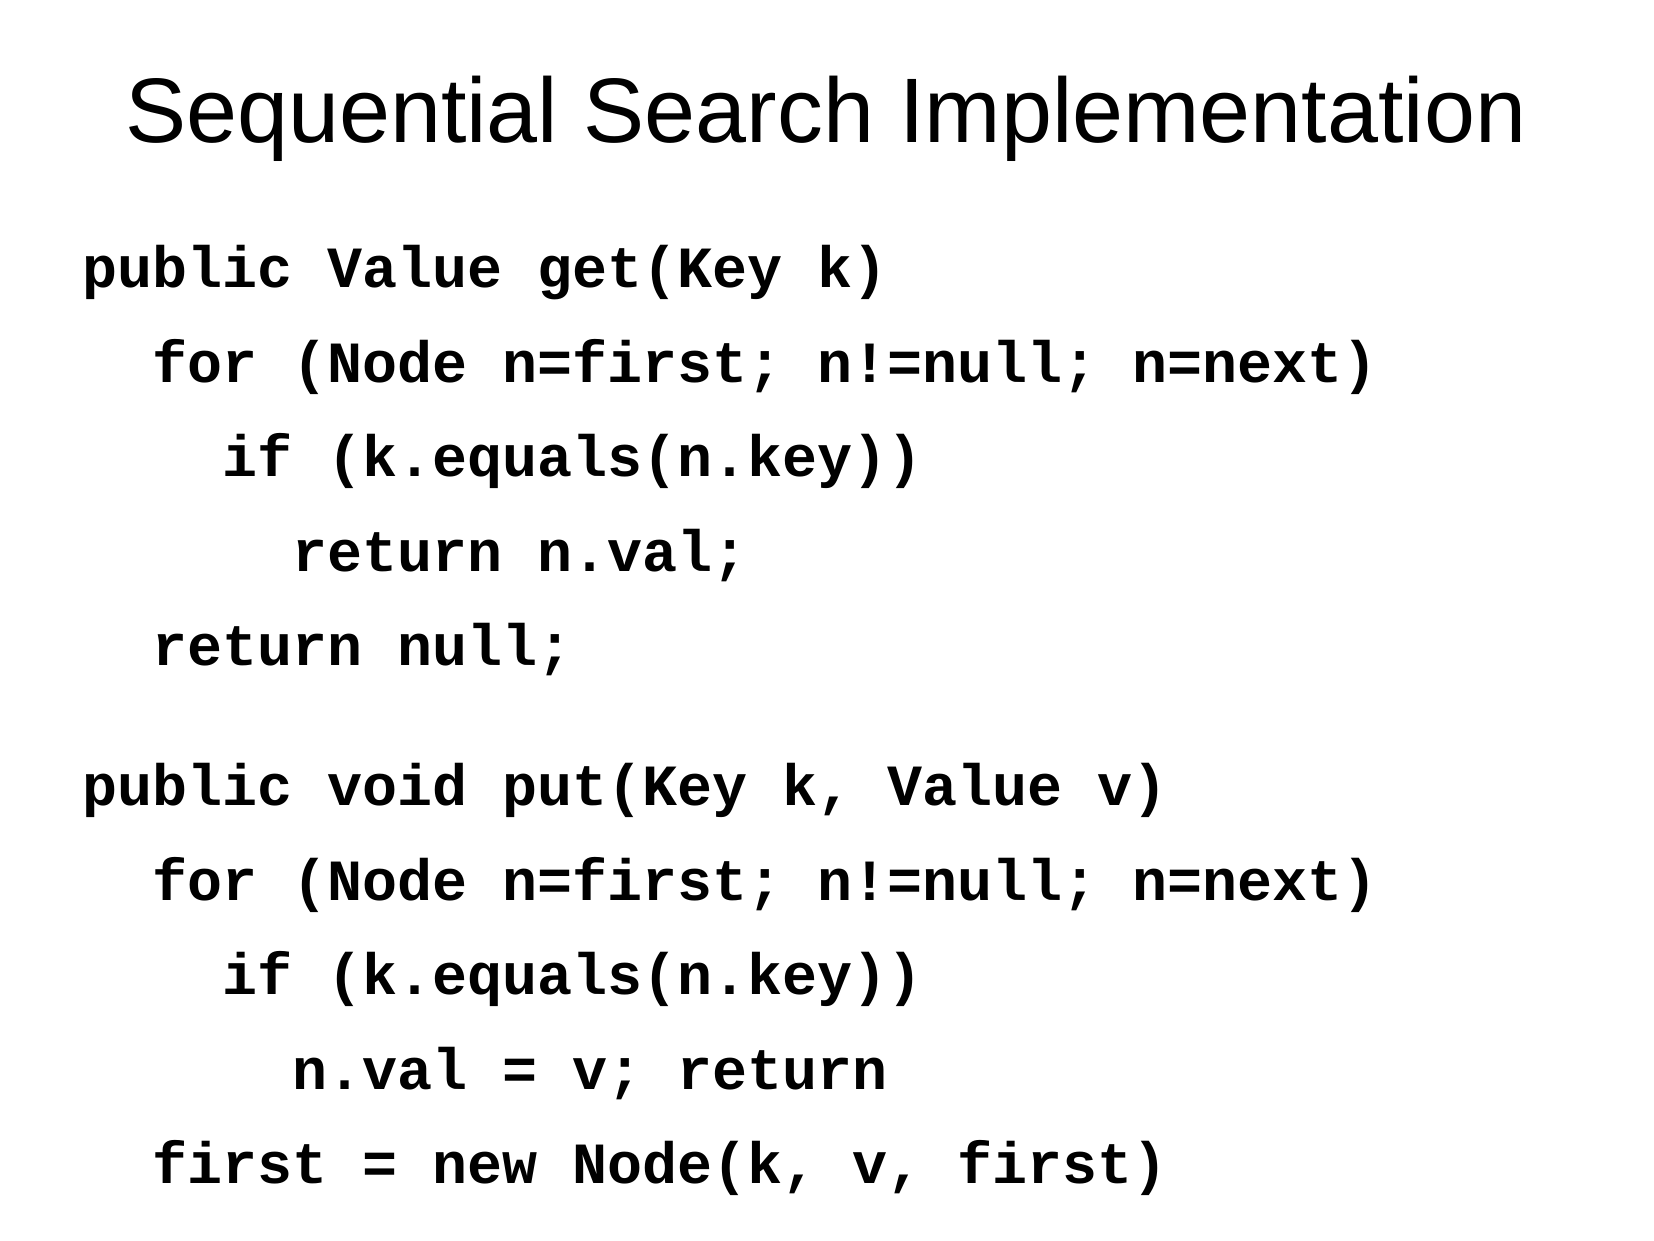

# Sequential Search Implementation
public Value get(Key k)
 for (Node n=first; n!=null; n=next)
 if (k.equals(n.key))
 return n.val;
 return null;
public void put(Key k, Value v)
 for (Node n=first; n!=null; n=next)
 if (k.equals(n.key))
 n.val = v; return
 first = new Node(k, v, first)